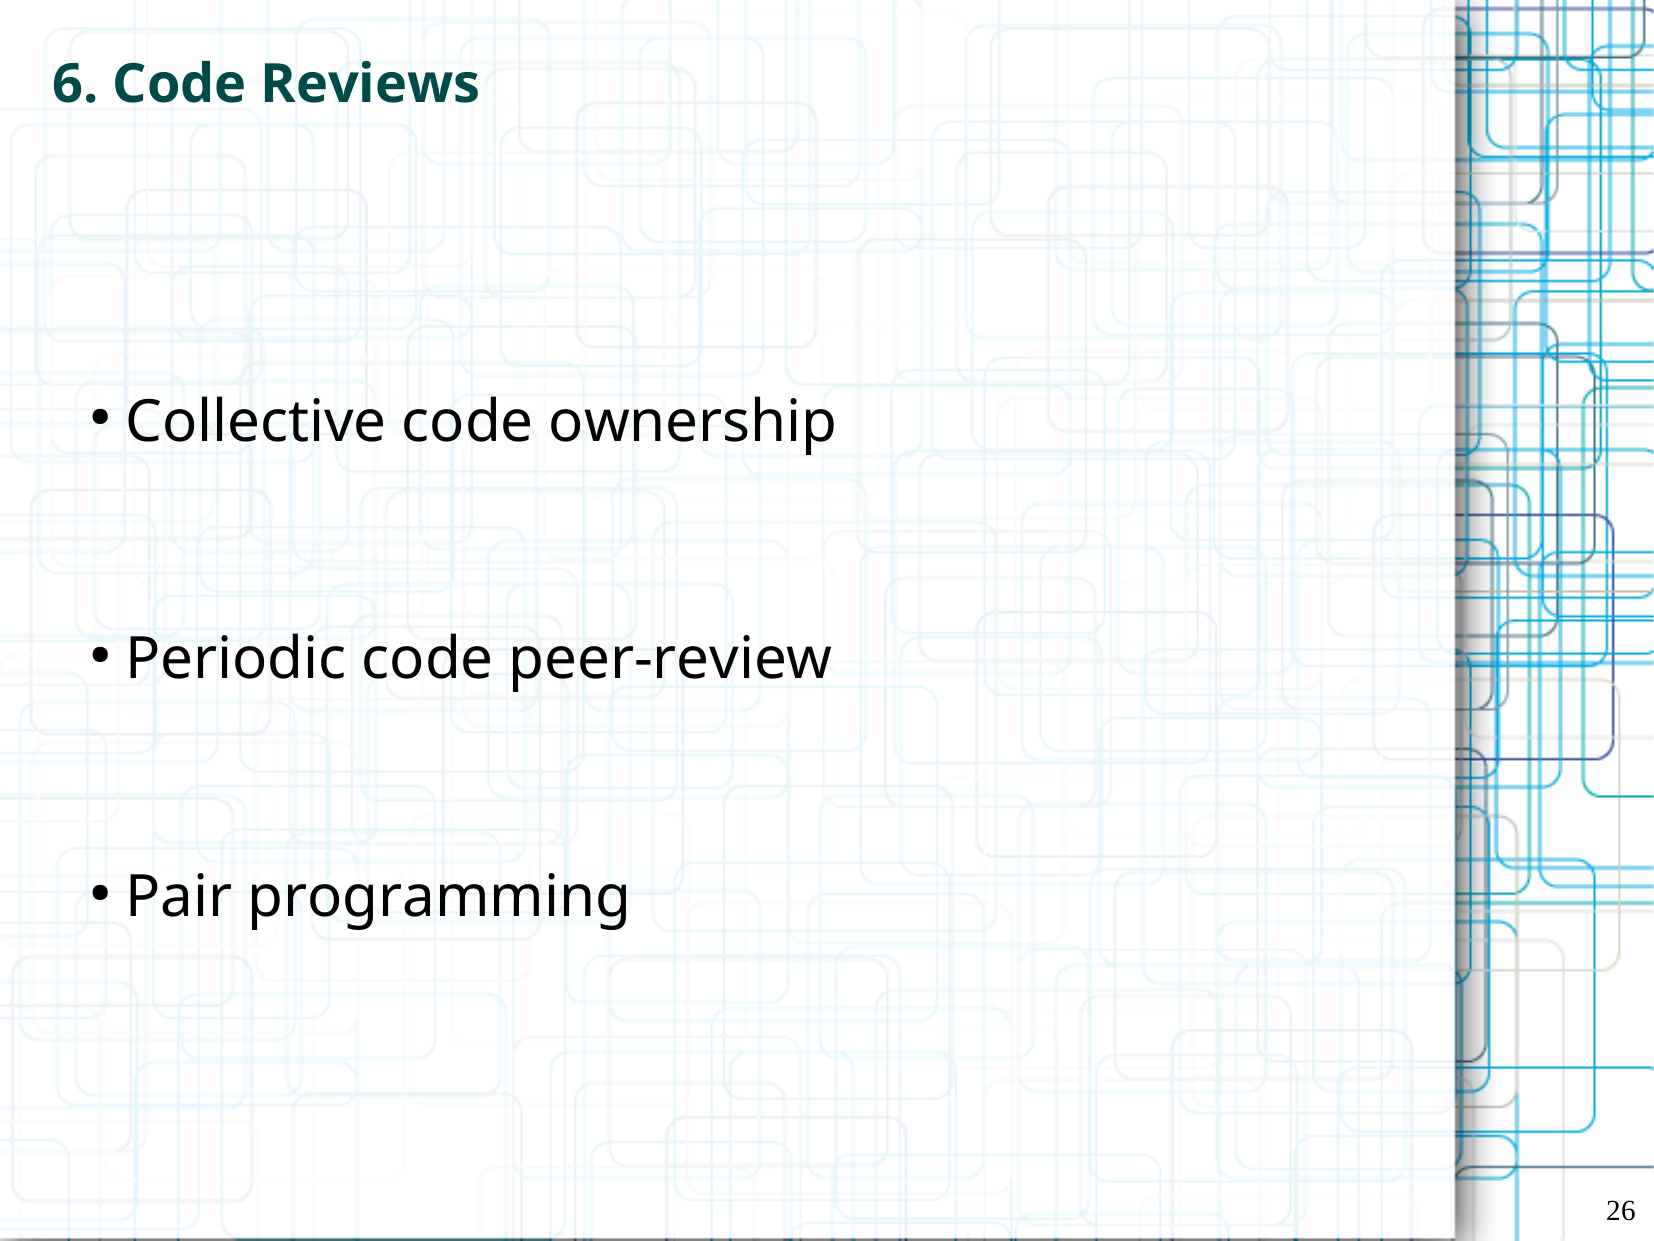

6. Code Reviews
 Collective code ownership
 Periodic code peer-review
 Pair programming
26